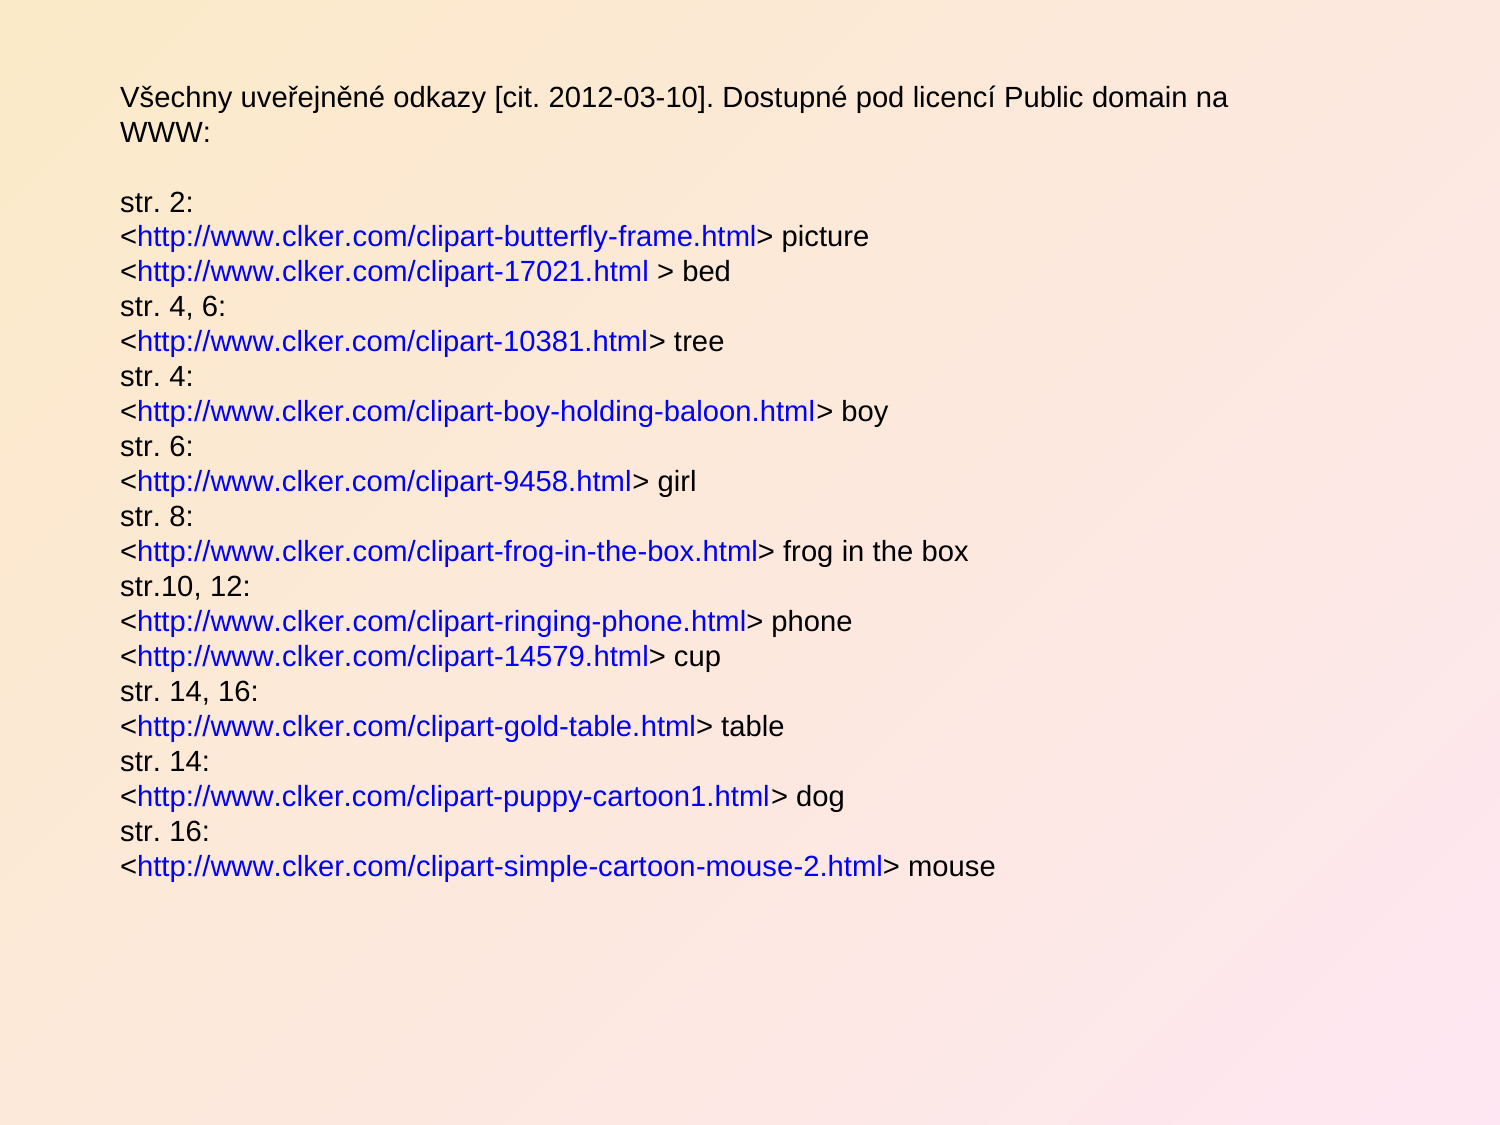

Všechny uveřejněné odkazy [cit. 2012-03-10]. Dostupné pod licencí Public domain na WWW:
str. 2:
<http://www.clker.com/clipart-butterfly-frame.html> picture
<http://www.clker.com/clipart-17021.html > bed
str. 4, 6:
<http://www.clker.com/clipart-10381.html> tree
str. 4:
<http://www.clker.com/clipart-boy-holding-baloon.html> boy
str. 6:
<http://www.clker.com/clipart-9458.html> girl
str. 8:
<http://www.clker.com/clipart-frog-in-the-box.html> frog in the box
str.10, 12:
<http://www.clker.com/clipart-ringing-phone.html> phone
<http://www.clker.com/clipart-14579.html> cup
str. 14, 16:
<http://www.clker.com/clipart-gold-table.html> table
str. 14:
<http://www.clker.com/clipart-puppy-cartoon1.html> dog
str. 16:
<http://www.clker.com/clipart-simple-cartoon-mouse-2.html> mouse